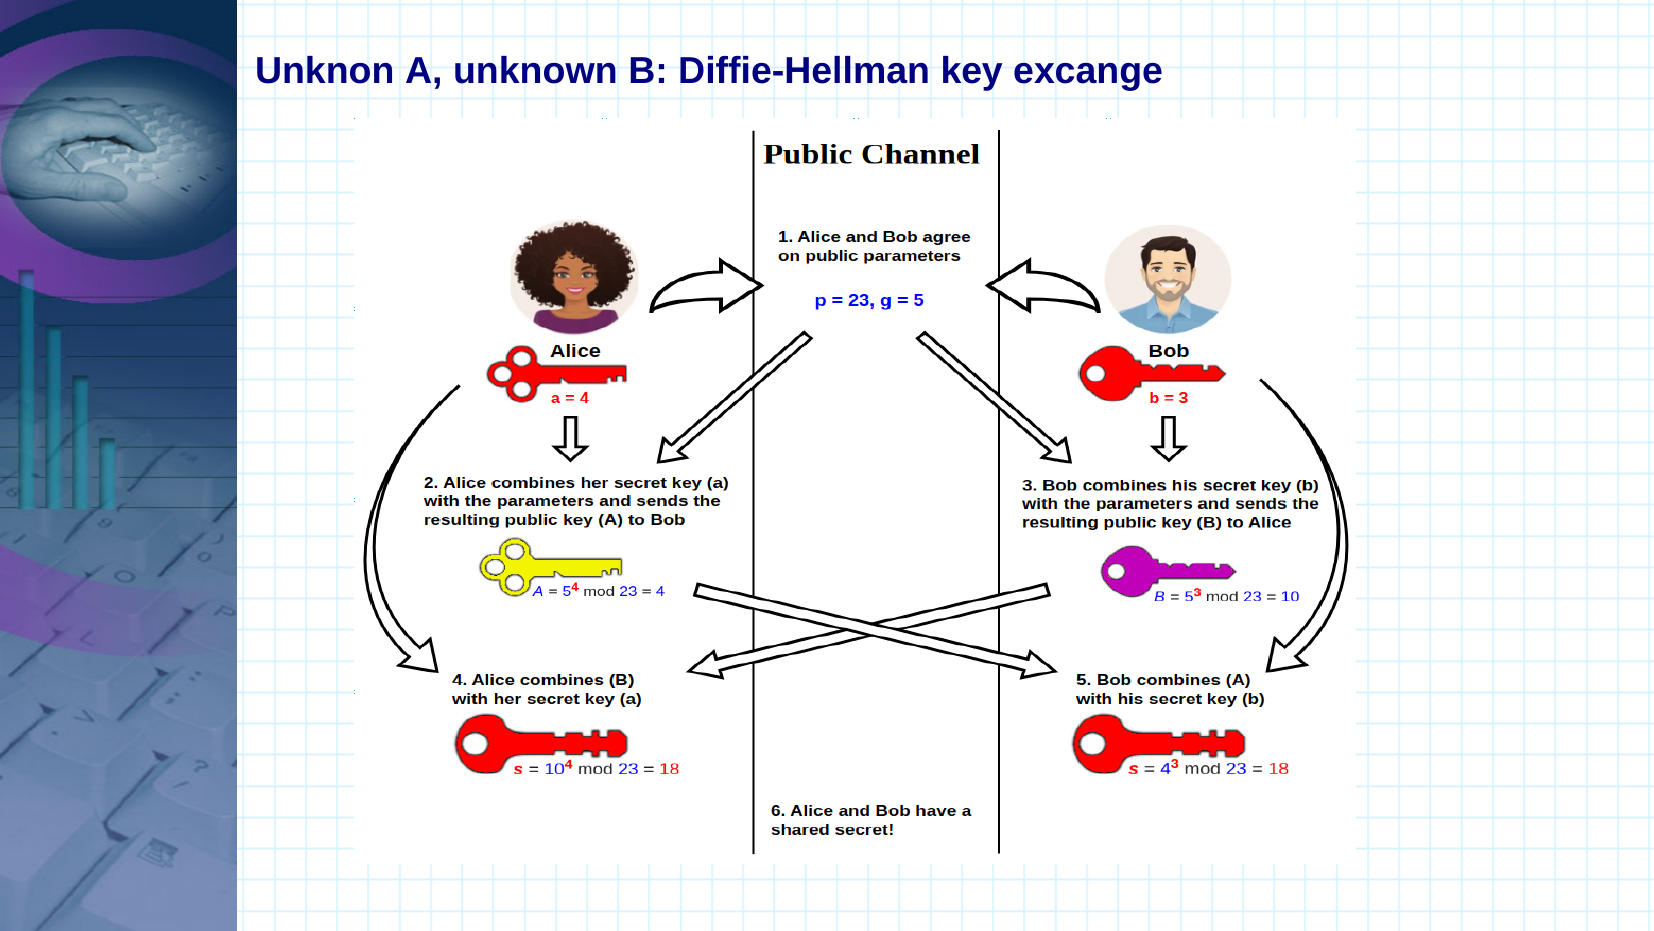

# Unknon A, unknown B: Diffie-Hellman key excange